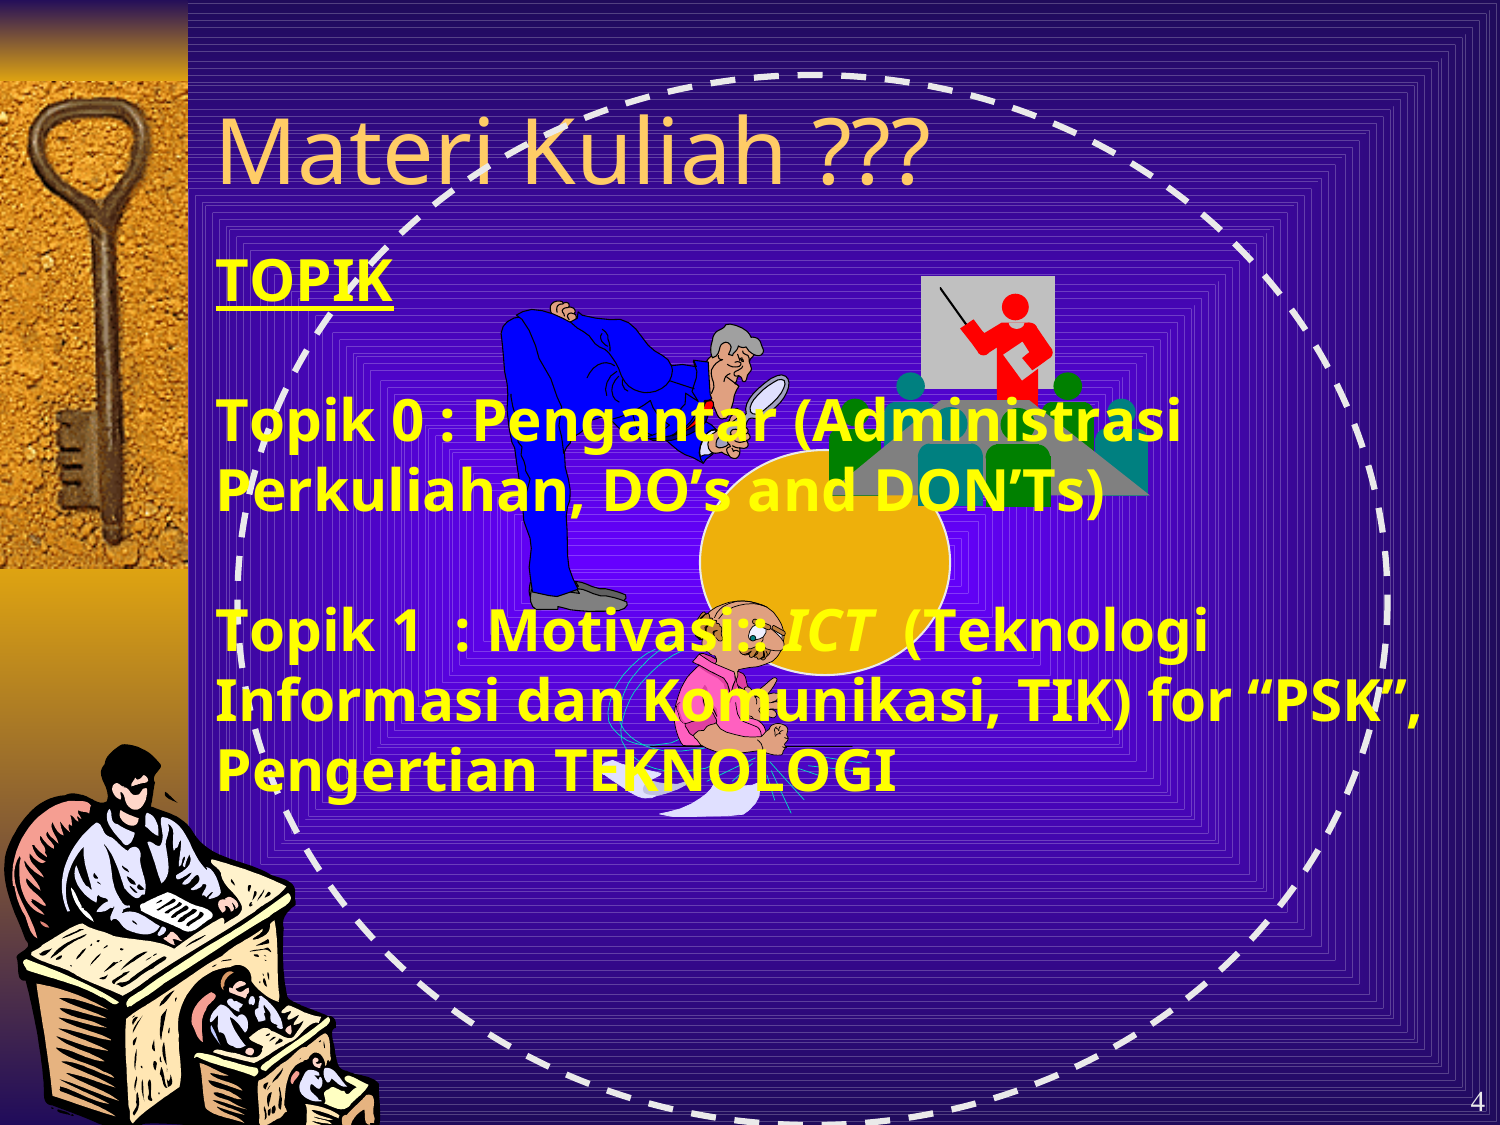

# Materi Kuliah ???
TOPIK
Topik 0 : Pengantar (Administrasi Perkuliahan, DO’s and DON’Ts)
Topik 1 : Motivasi:: ICT (Teknologi Informasi dan Komunikasi, TIK) for “PSK”, Pengertian TEKNOLOGI
4